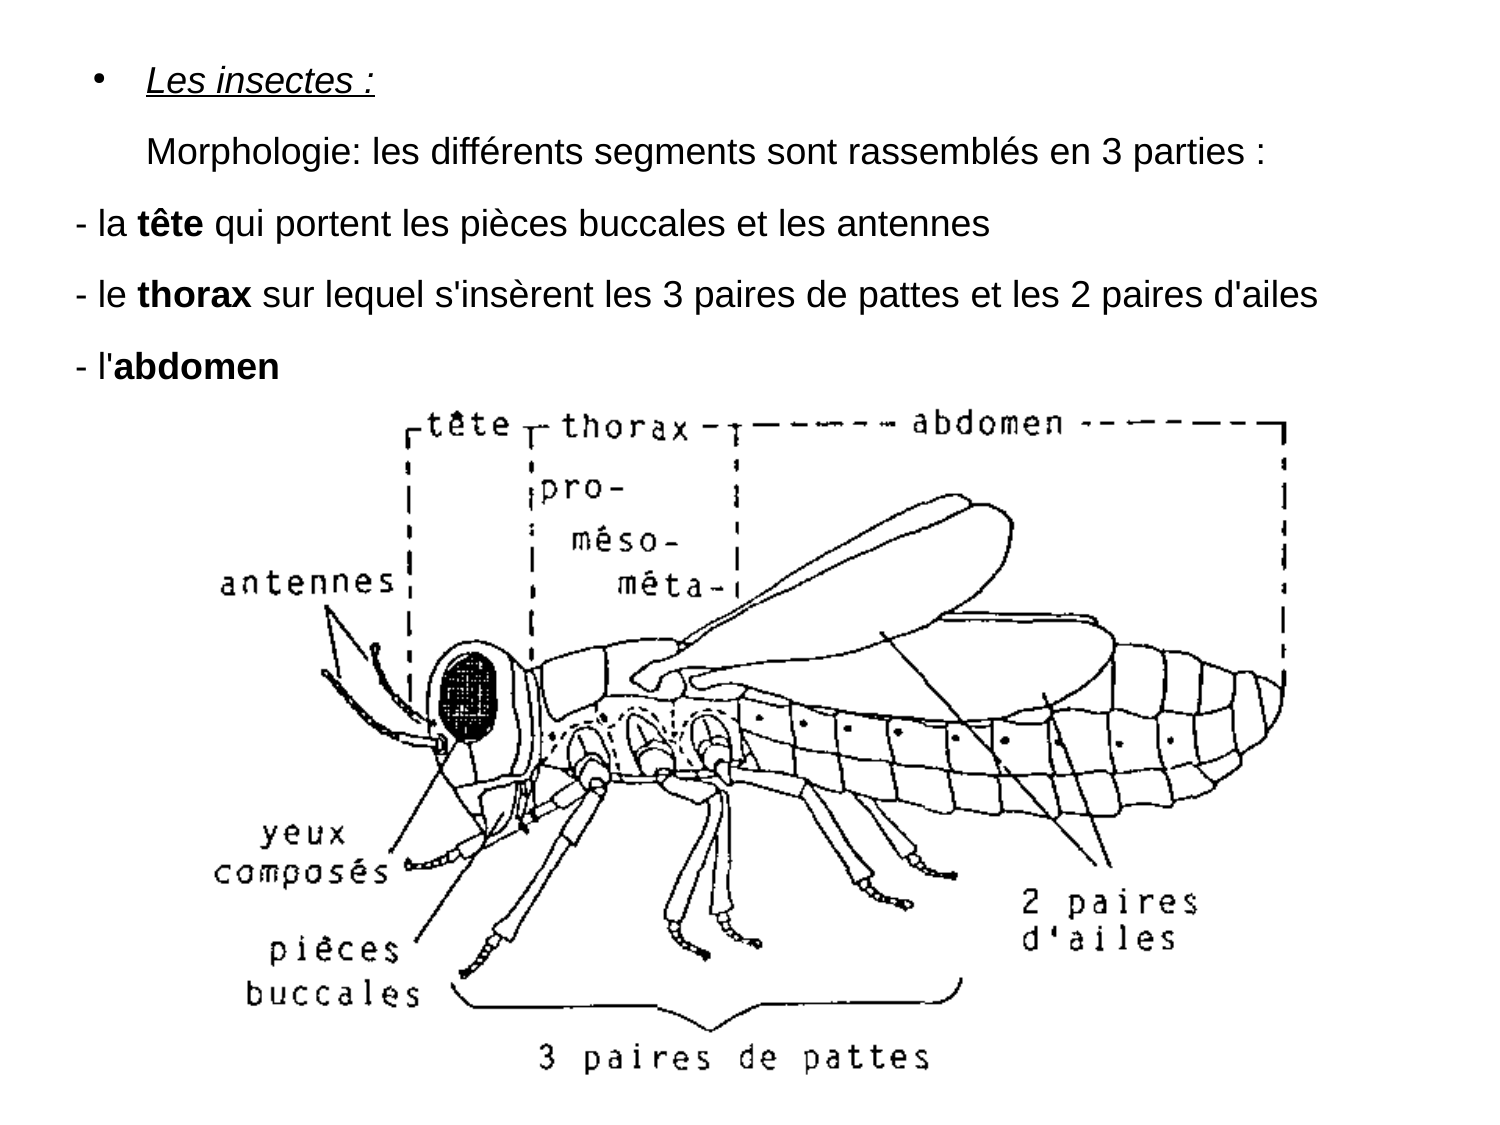

# Les insectes :
Morphologie: les différents segments sont rassemblés en 3 parties :
- la tête qui portent les pièces buccales et les antennes
- le thorax sur lequel s'insèrent les 3 paires de pattes et les 2 paires d'ailes
- l'abdomen